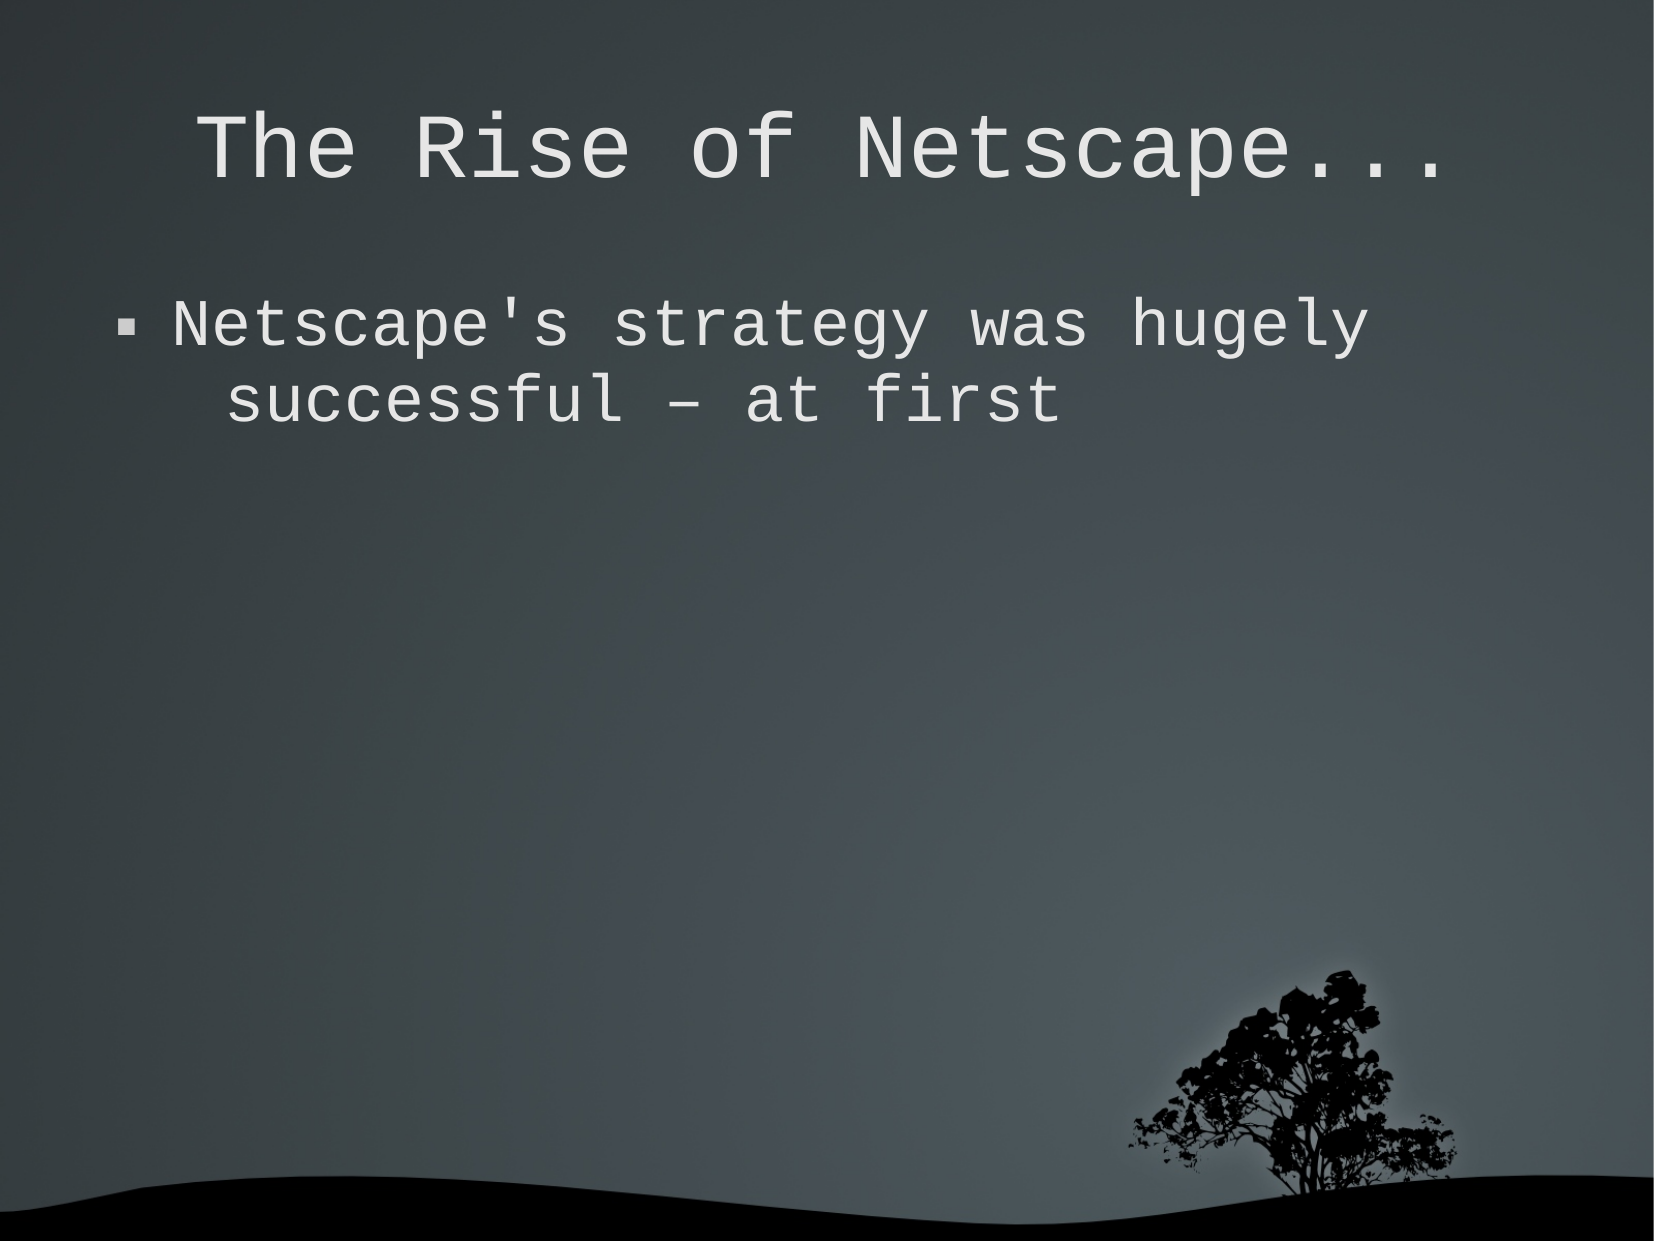

# The Rise of Netscape...
Netscape's strategy was hugely successful – at first